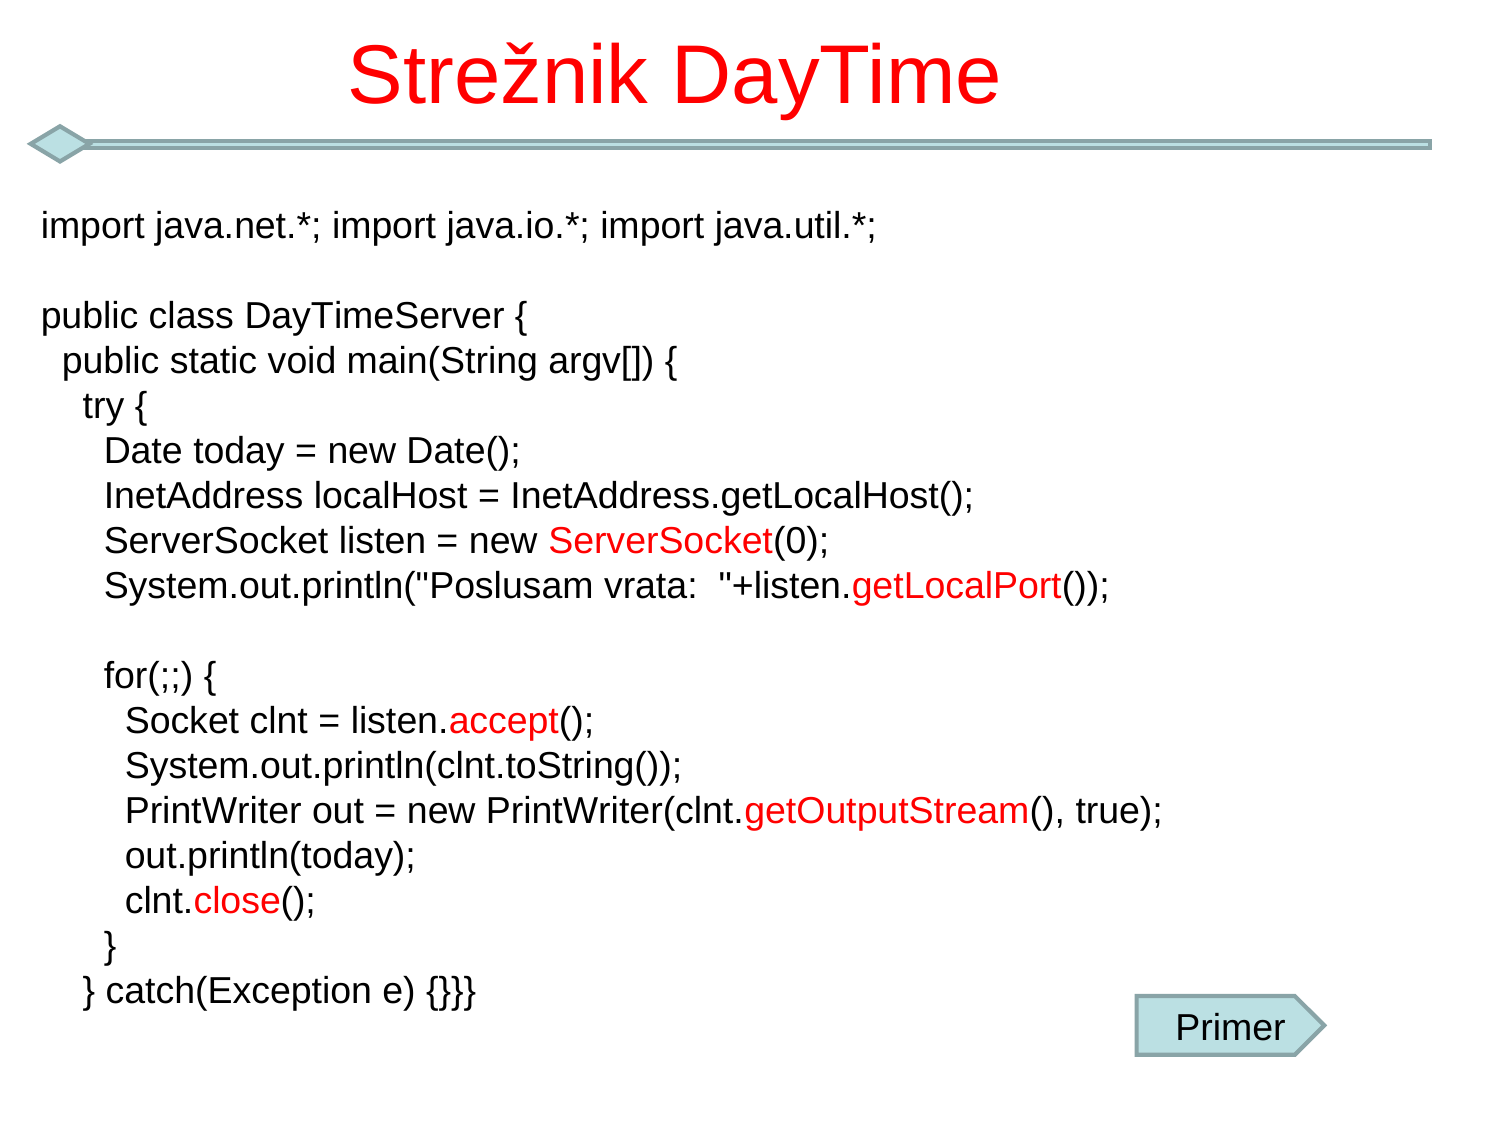

# Strežnik DayTime
import java.net.*; import java.io.*; import java.util.*;
public class DayTimeServer {
 public static void main(String argv[]) {
 try {
 Date today = new Date();
 InetAddress localHost = InetAddress.getLocalHost();
 ServerSocket listen = new ServerSocket(0);
 System.out.println("Poslusam vrata: "+listen.getLocalPort());
 for(;;) {
 Socket clnt = listen.accept();
 System.out.println(clnt.toString());
 PrintWriter out = new PrintWriter(clnt.getOutputStream(), true);
 out.println(today);
 clnt.close();
 }
 } catch(Exception e) {}}}
Primer